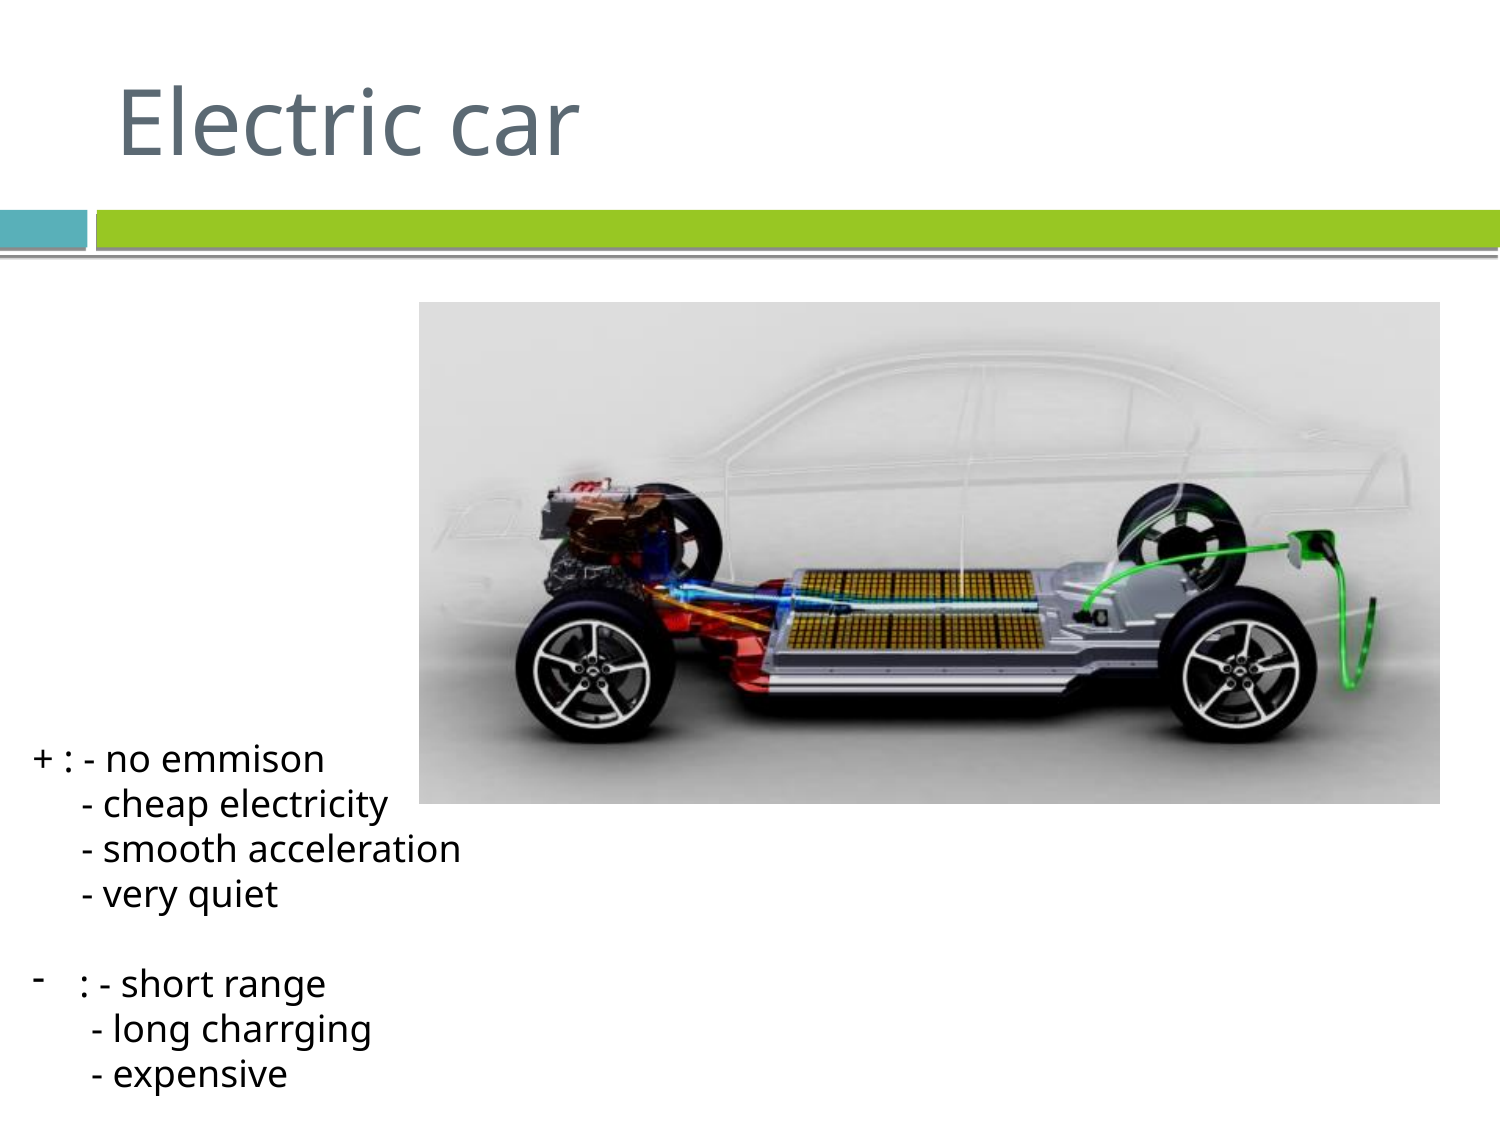

# Electric car
+ : - no emmison
 - cheap electricity
 - smooth acceleration
 - very quiet
: - short range
 - long charrging
 - expensive